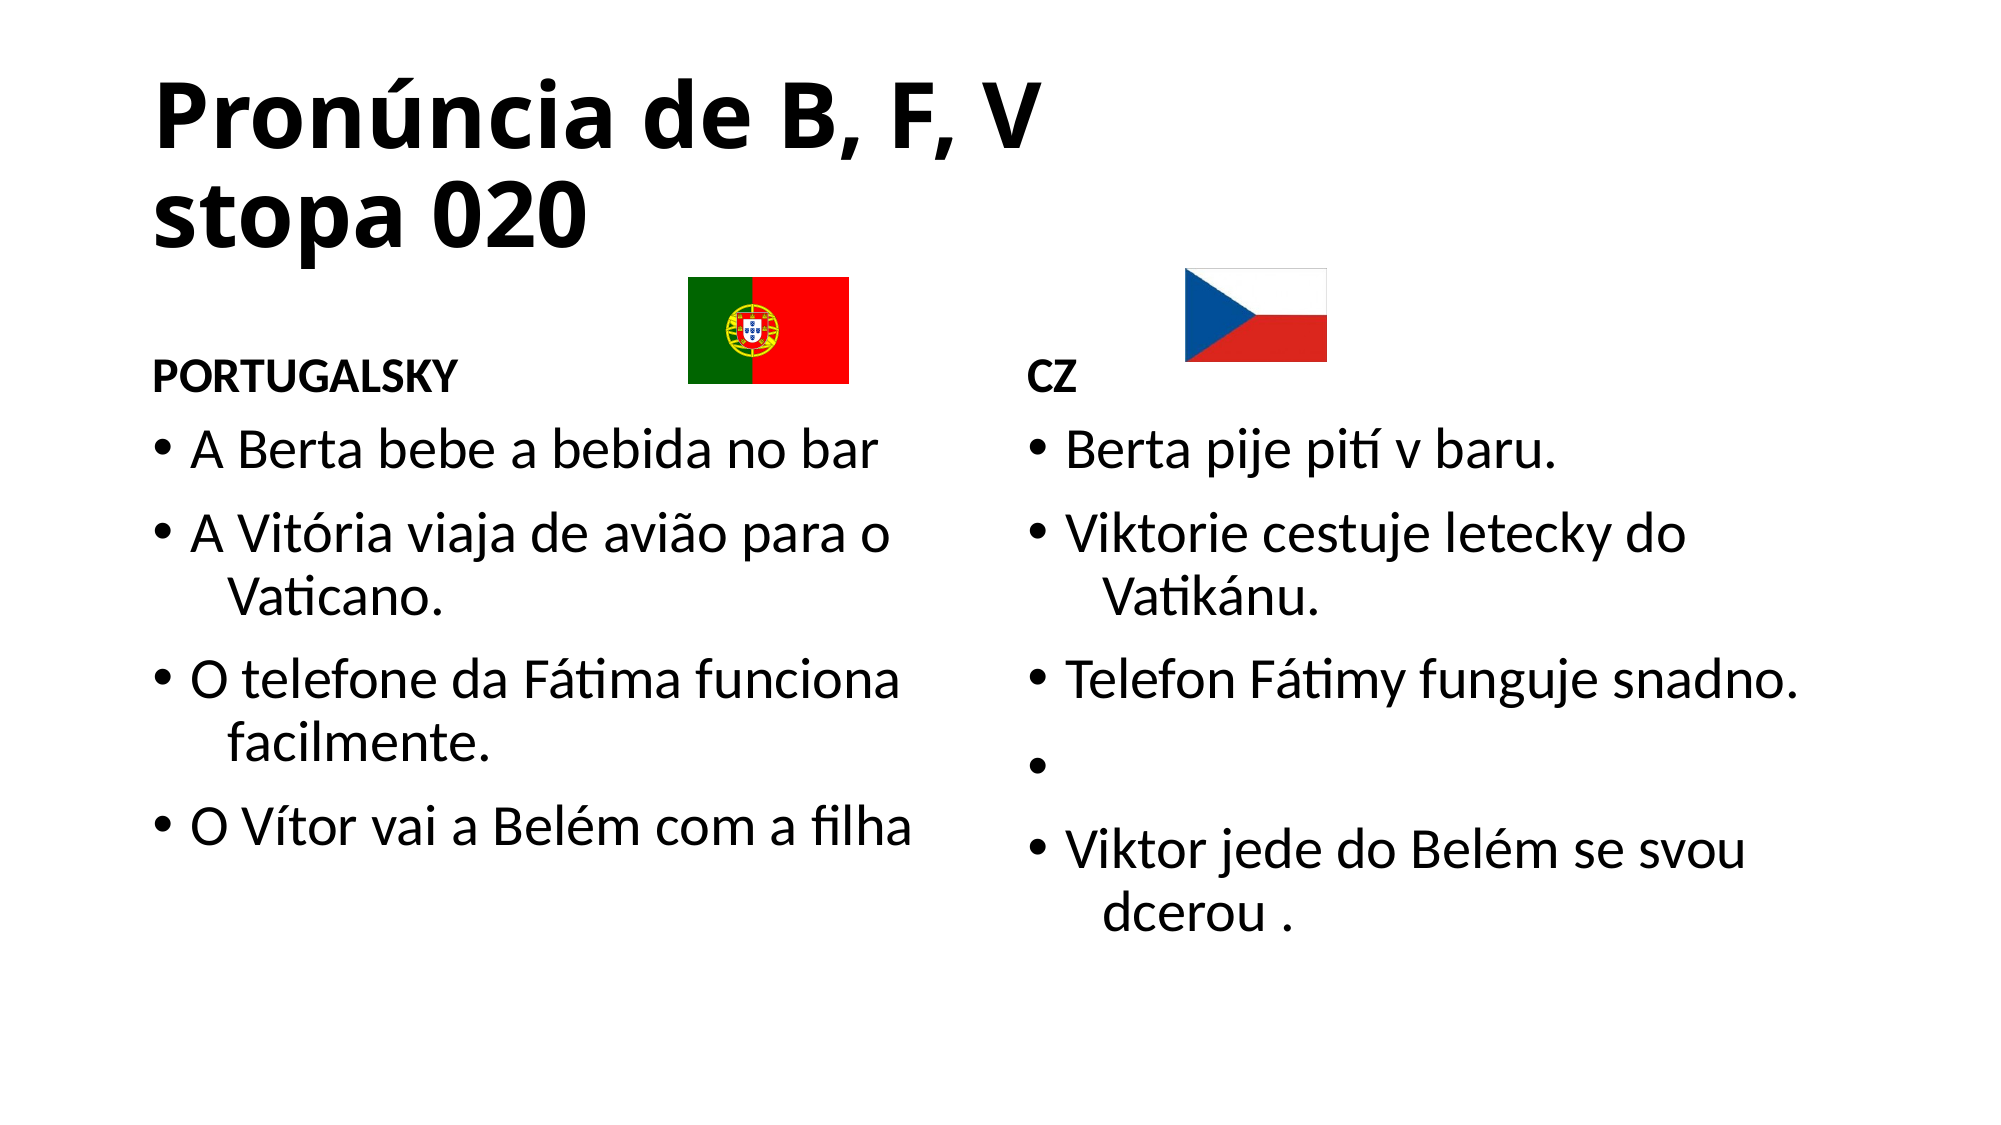

# Pronúncia de B, F, V stopa 020
PORTUGALSKY
CZ
A Berta bebe a bebida no bar
A Vitória viaja de avião para o Vaticano.
O telefone da Fátima funciona facilmente.
O Vítor vai a Belém com a filha
Berta pije pití v baru.
Viktorie cestuje letecky do Vatikánu.
Telefon Fátimy funguje snadno.
Viktor jede do Belém se svou dcerou .